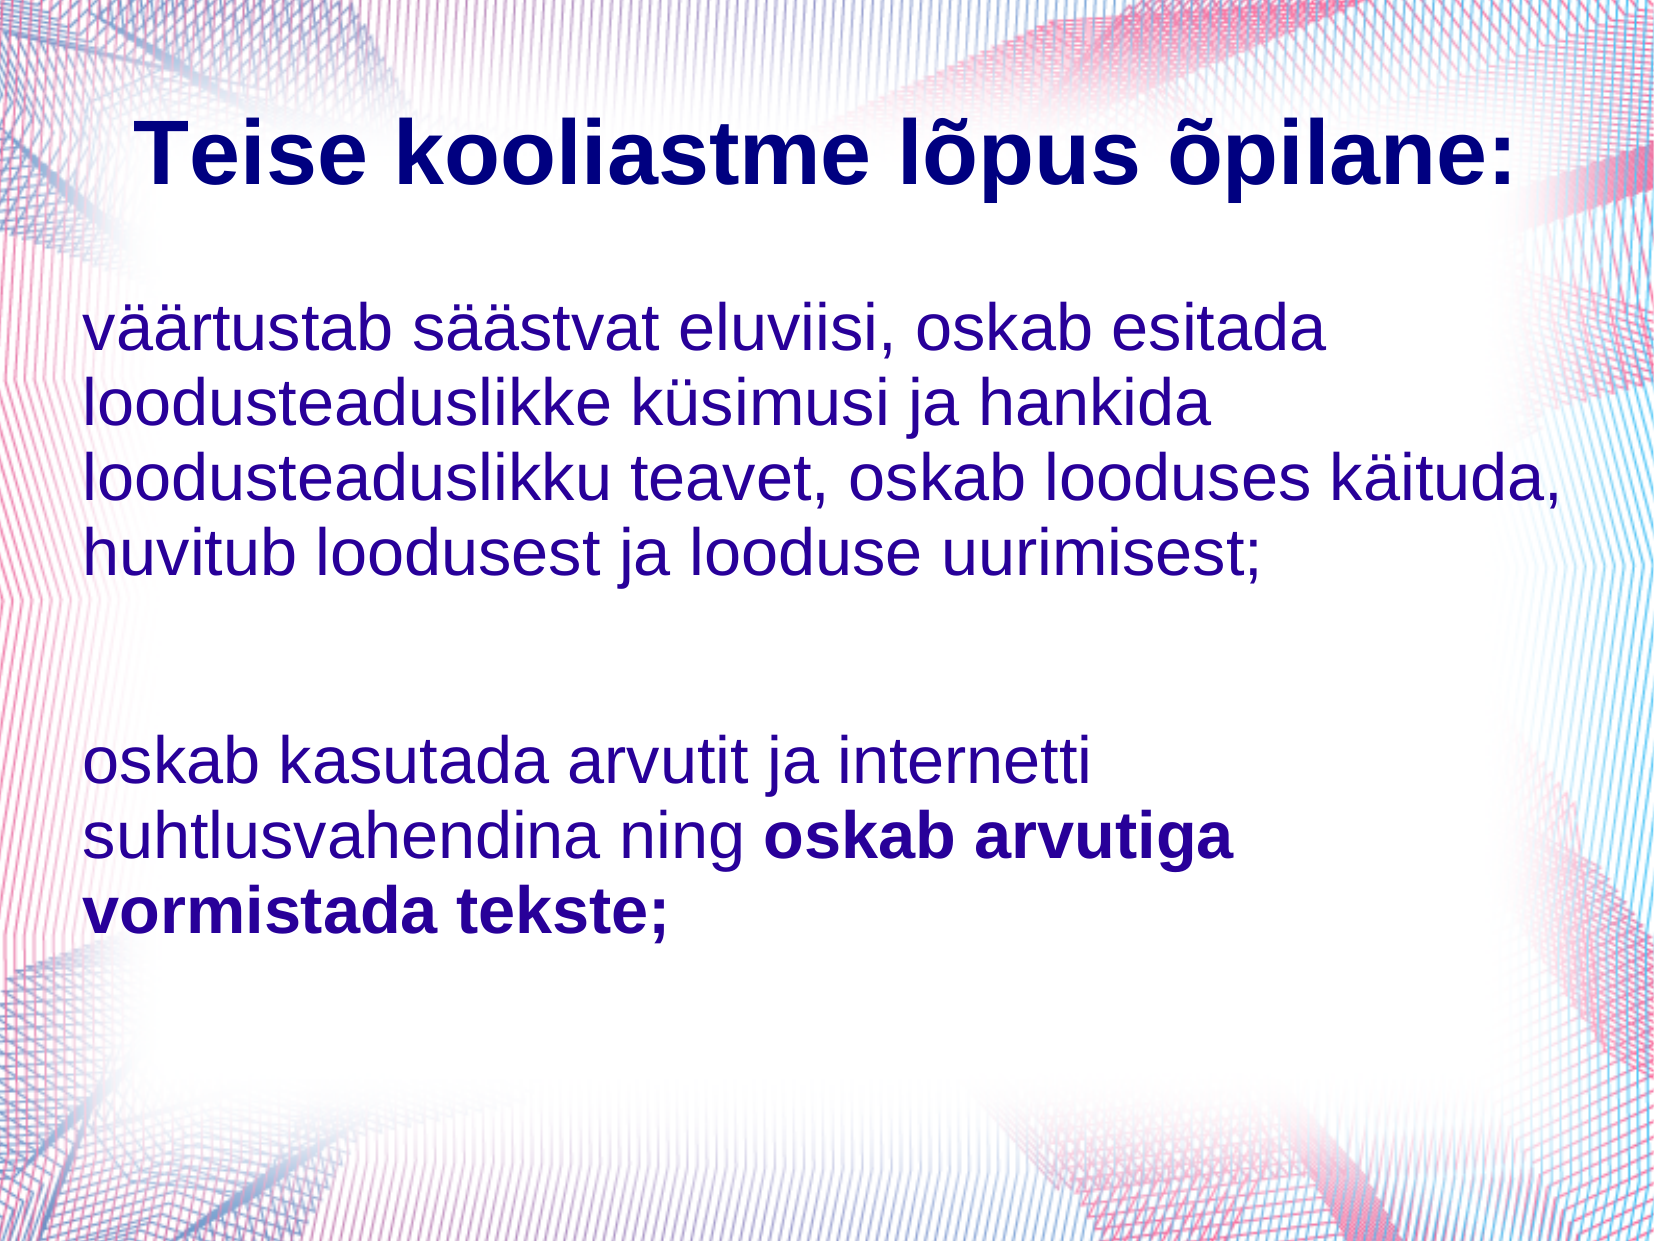

# Teise kooliastme lõpus õpilane:
väärtustab säästvat eluviisi, oskab esitada loodusteaduslikke küsimusi ja hankida loodusteaduslikku teavet, oskab looduses käituda, huvitub loodusest ja looduse uurimisest;
oskab kasutada arvutit ja internetti suhtlusvahendina ning oskab arvutiga vormistada tekste;